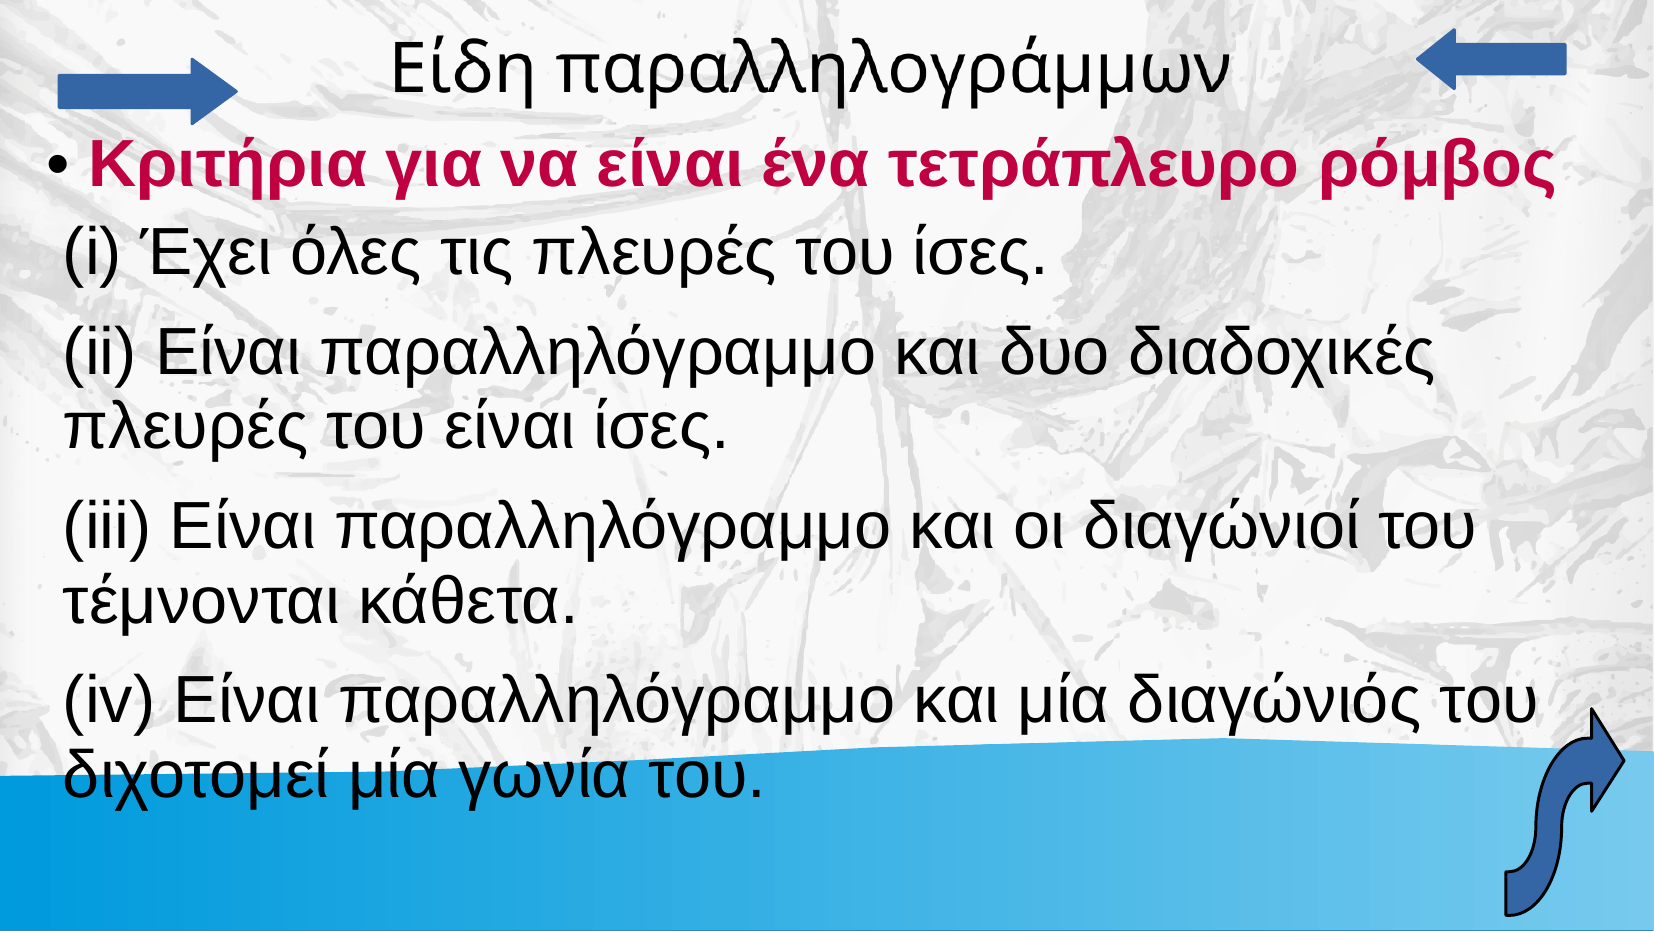

• Κριτήρια για να είναι ένα τετράπλευρο ρόμβος
(i) Έχει όλες τις πλευρές του ίσες.
(ii) Είναι παραλληλόγραμμο και δυο διαδοχικές πλευρές του είναι ίσες.
(iii) Είναι παραλληλόγραμμο και οι διαγώνιοί του τέμνονται κάθετα.
(iv) Είναι παραλληλόγραμμο και μία διαγώνιός του διχοτομεί μία γωνία του.